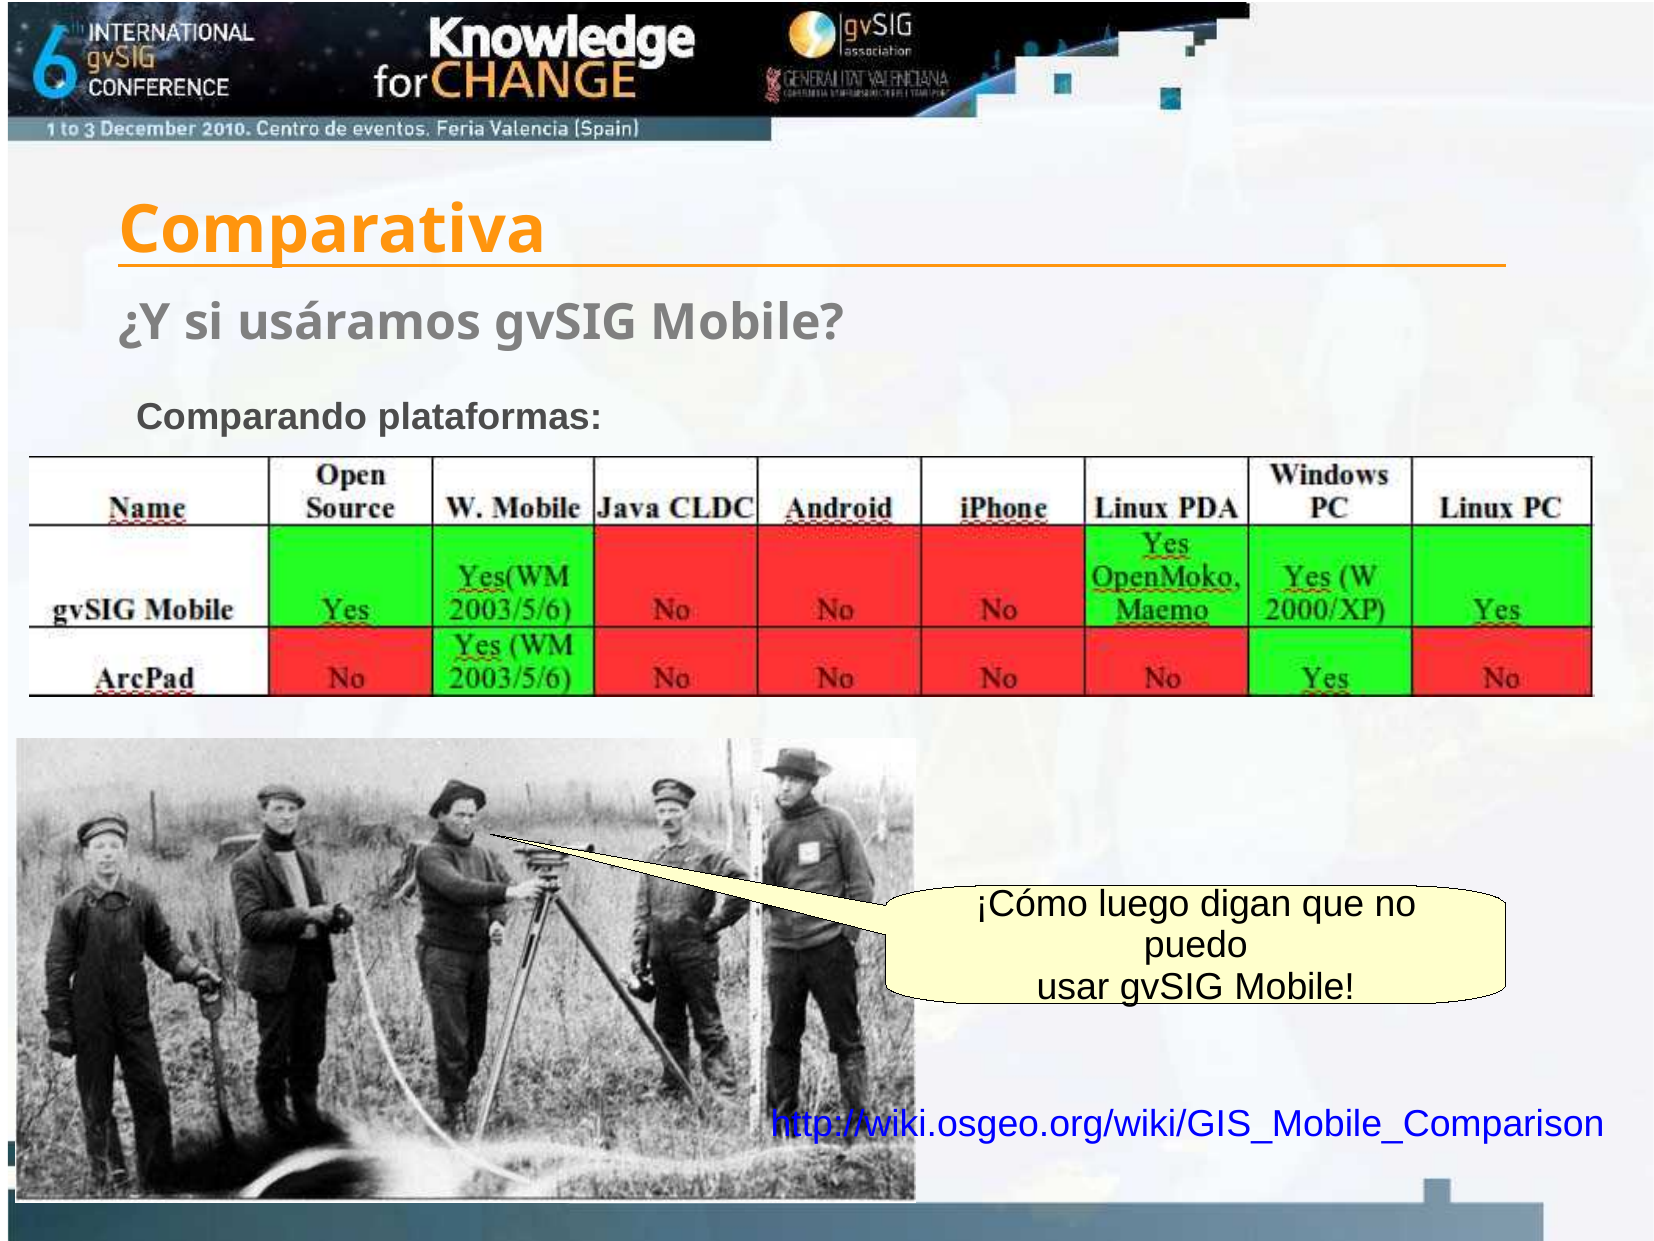

# Comparativa
¿Y si usáramos gvSIG Mobile?
Comparando plataformas:
¡Cómo luego digan que no puedo
usar gvSIG Mobile!
http://wiki.osgeo.org/wiki/GIS_Mobile_Comparison